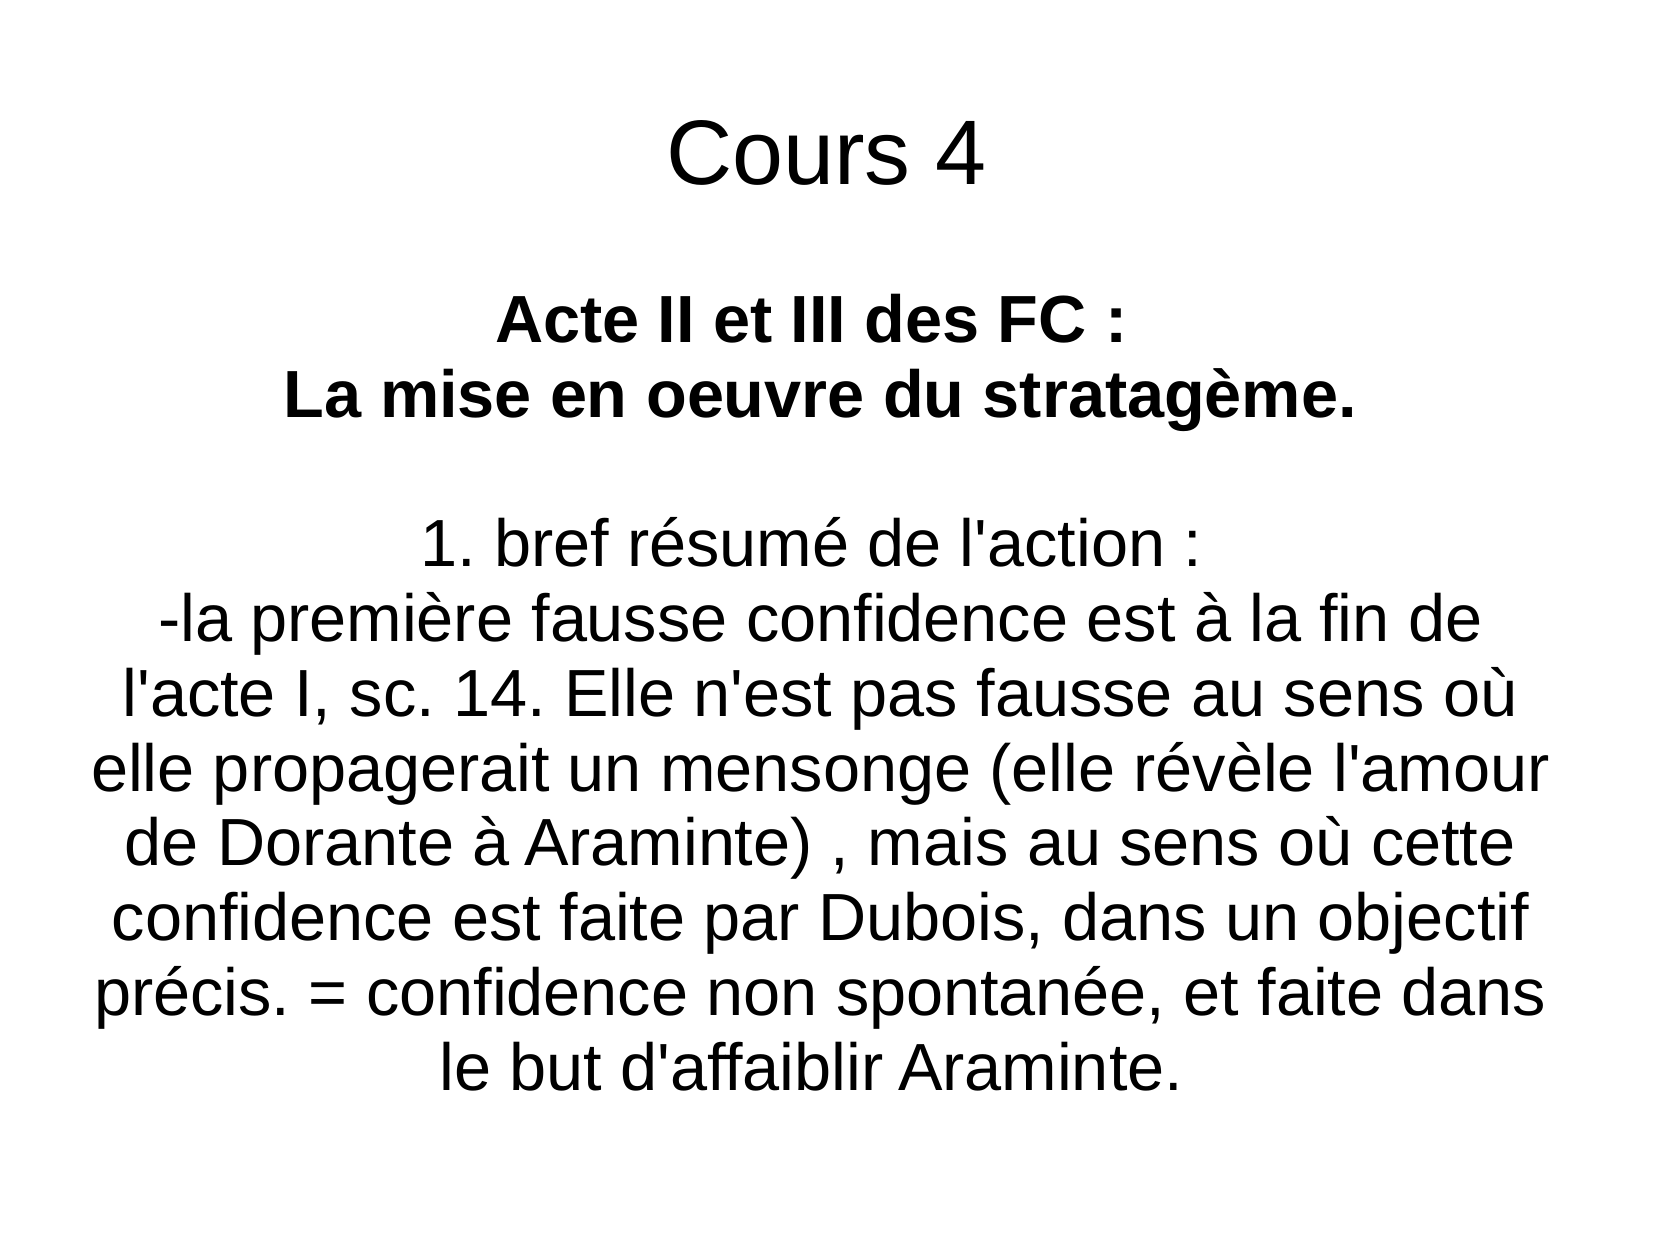

# Cours 4
Acte II et III des FC :
La mise en oeuvre du stratagème.
1. bref résumé de l'action :
-la première fausse confidence est à la fin de l'acte I, sc. 14. Elle n'est pas fausse au sens où elle propagerait un mensonge (elle révèle l'amour de Dorante à Araminte) , mais au sens où cette confidence est faite par Dubois, dans un objectif précis. = confidence non spontanée, et faite dans le but d'affaiblir Araminte.